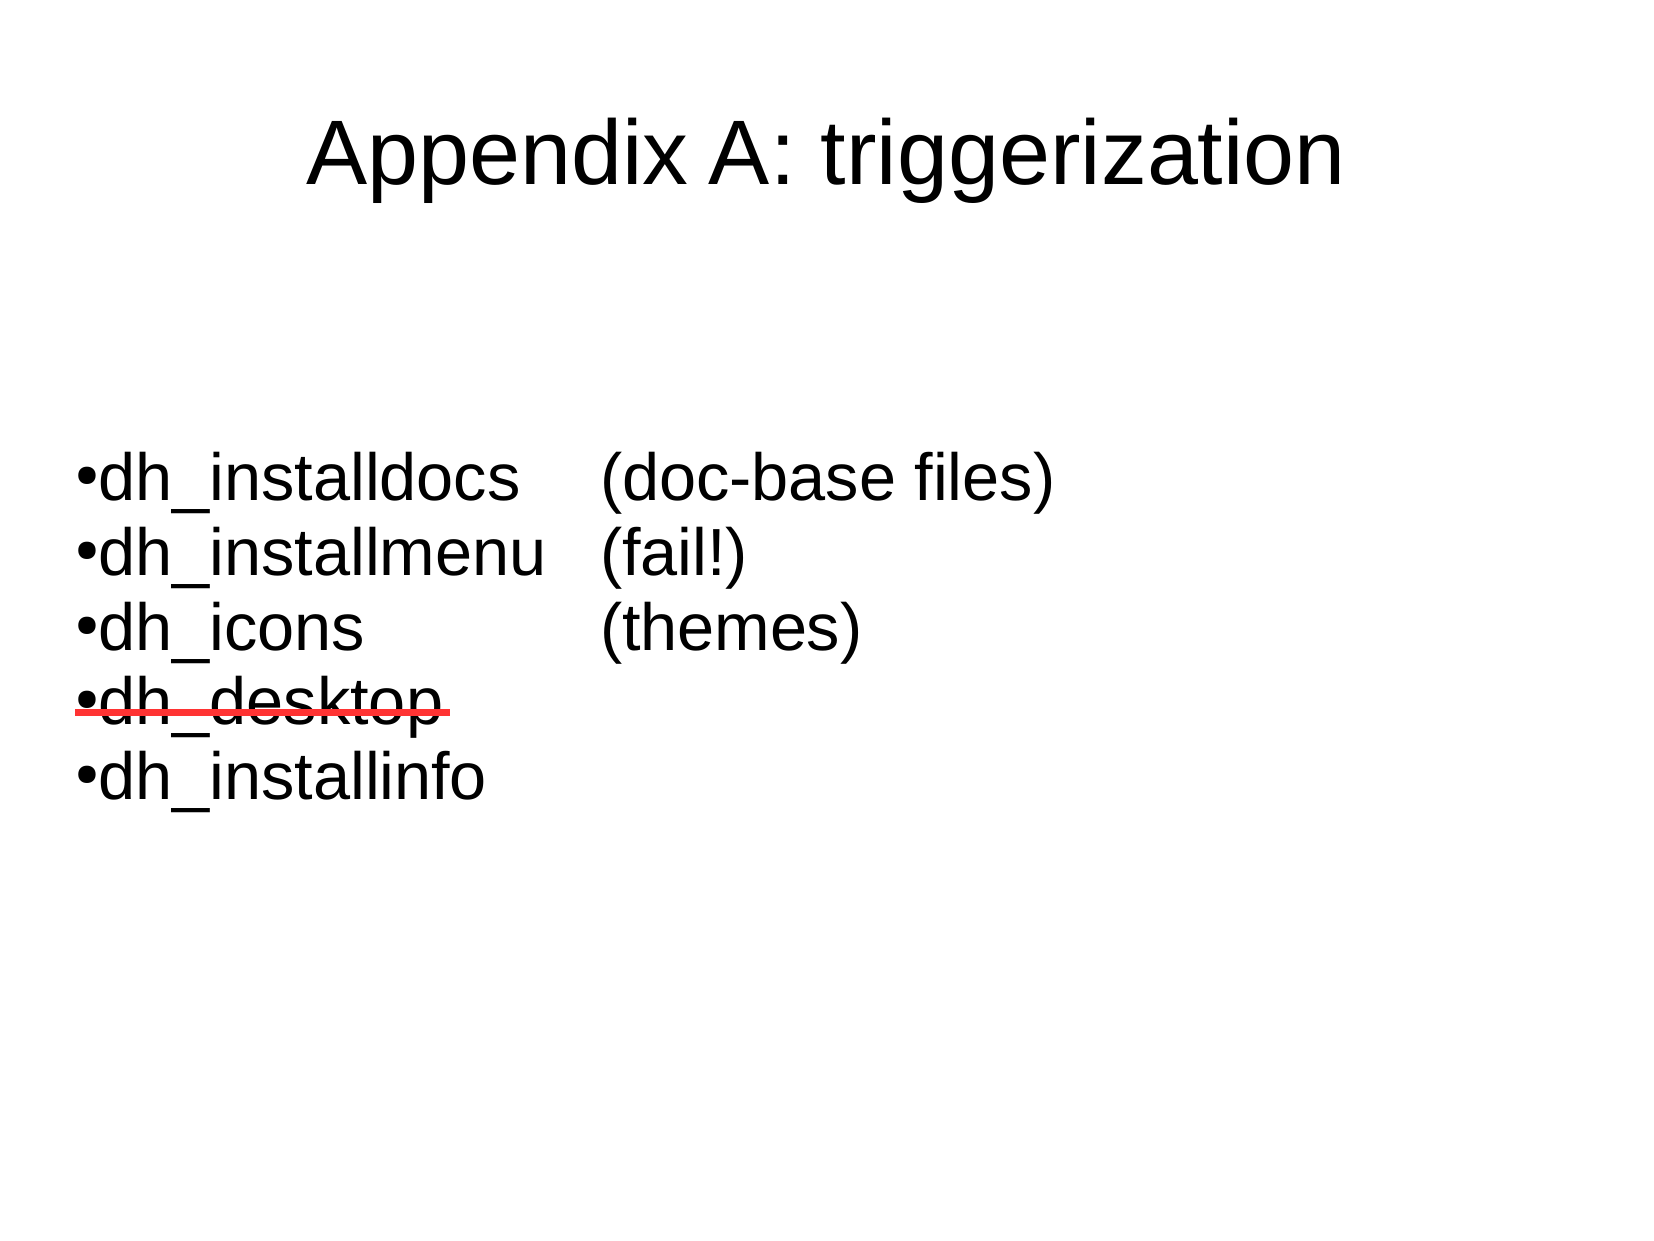

# Appendix A: triggerization
dh_installdocs		(doc-base files)
dh_installmenu	(fail!)
dh_icons				(themes)
dh_desktop
dh_installinfo